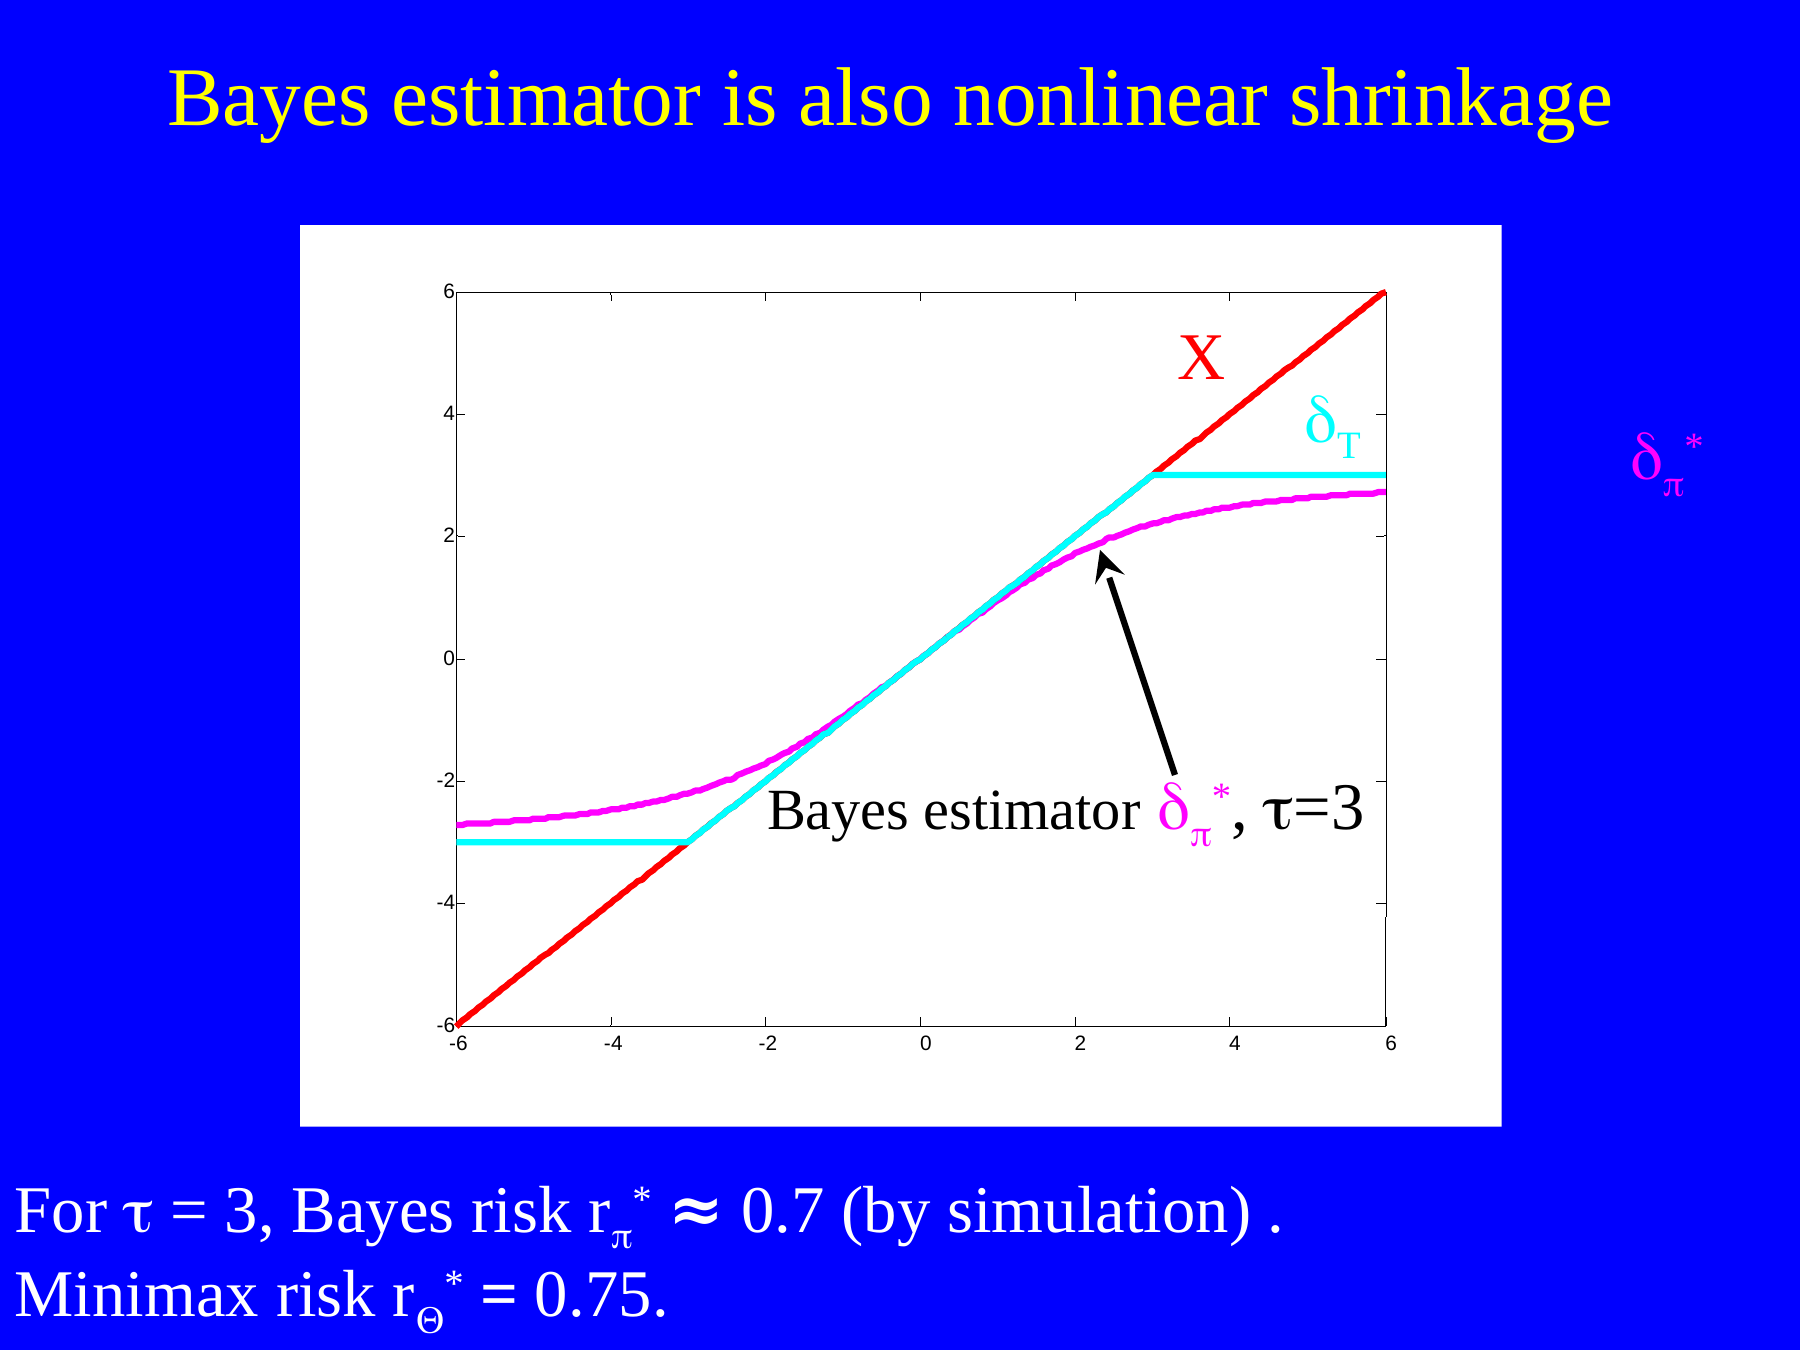

# Bayes estimator is also nonlinear shrinkage
6
X
T
4
*
2
0
Bayes estimator *, =3
-2
-4
-6
-6
-4
-2
0
2
4
6
For  = 3, Bayes risk r* ≈ 0.7 (by simulation) .
Minimax risk r* = 0.75.